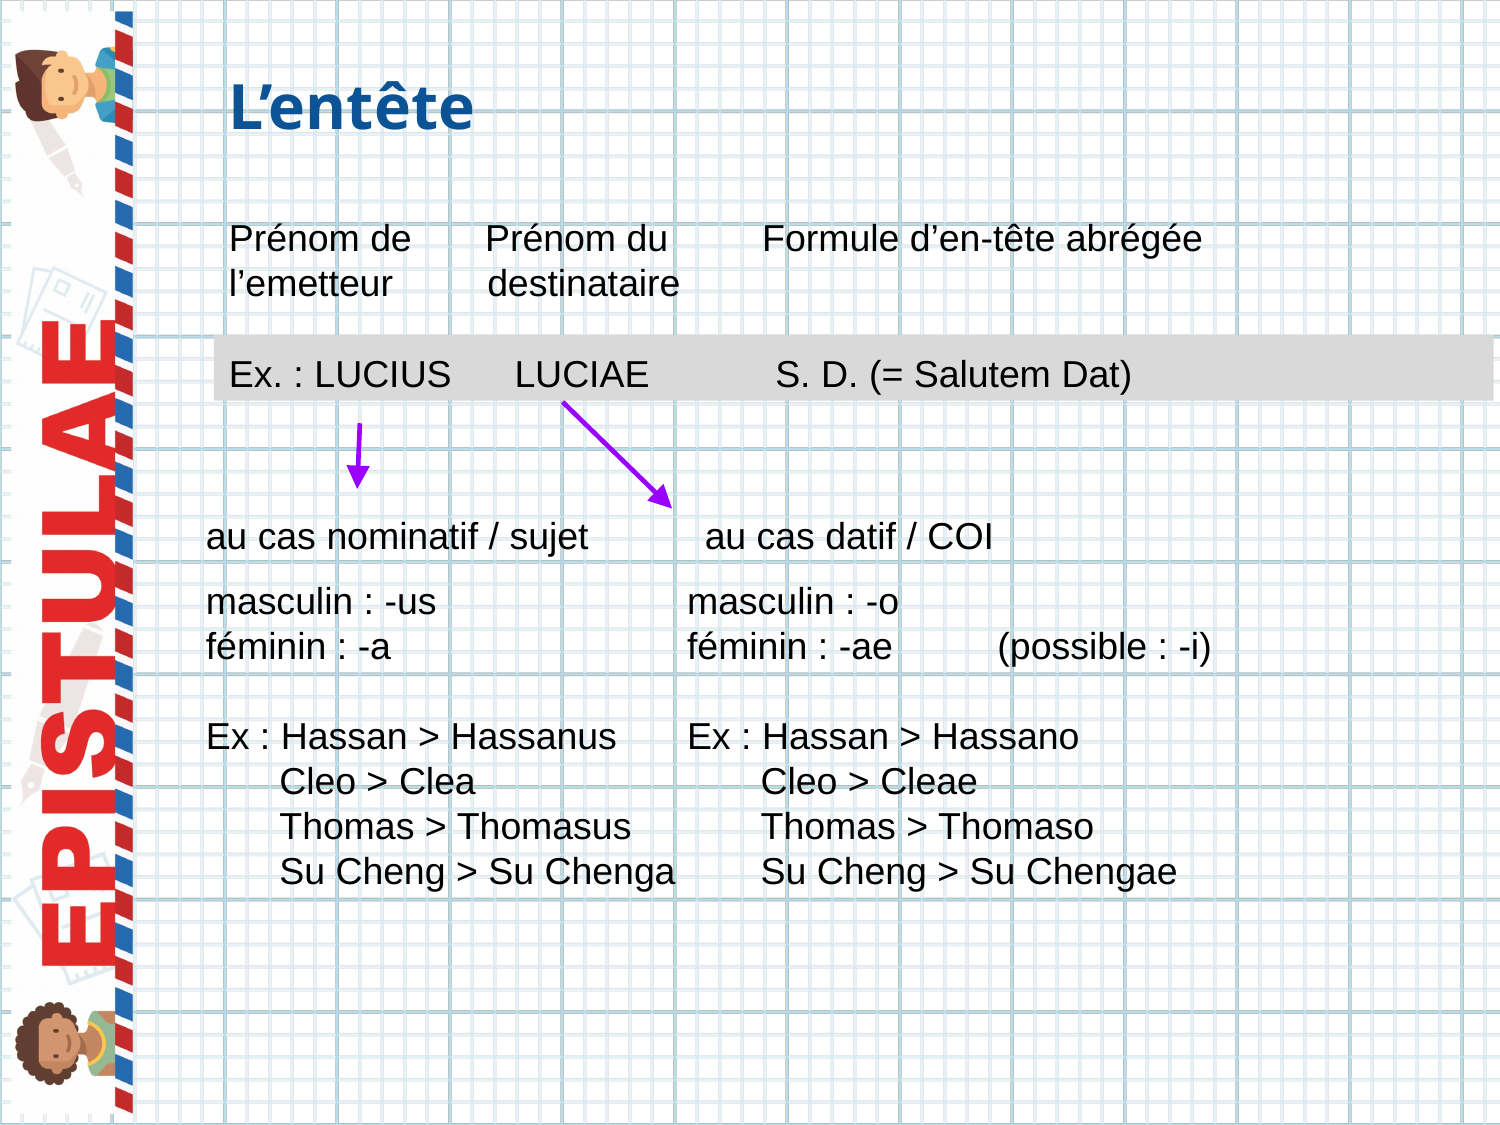

L’entête
Prénom de Prénom du Formule d’en-tête abrégée
l’emetteur destinataire
Ex. : LUCIUS LUCIAE S. D. (= Salutem Dat)
au cas datif / COI
au cas nominatif / sujet
masculin : -us
féminin : -a
Ex : Hassan > Hassanus
 Cleo > Clea
 Thomas > Thomasus
 Su Cheng > Su Chenga
masculin : -o
féminin : -ae (possible : -i)
Ex : Hassan > Hassano
 Cleo > Cleae
 Thomas > Thomaso
 Su Cheng > Su Chengae